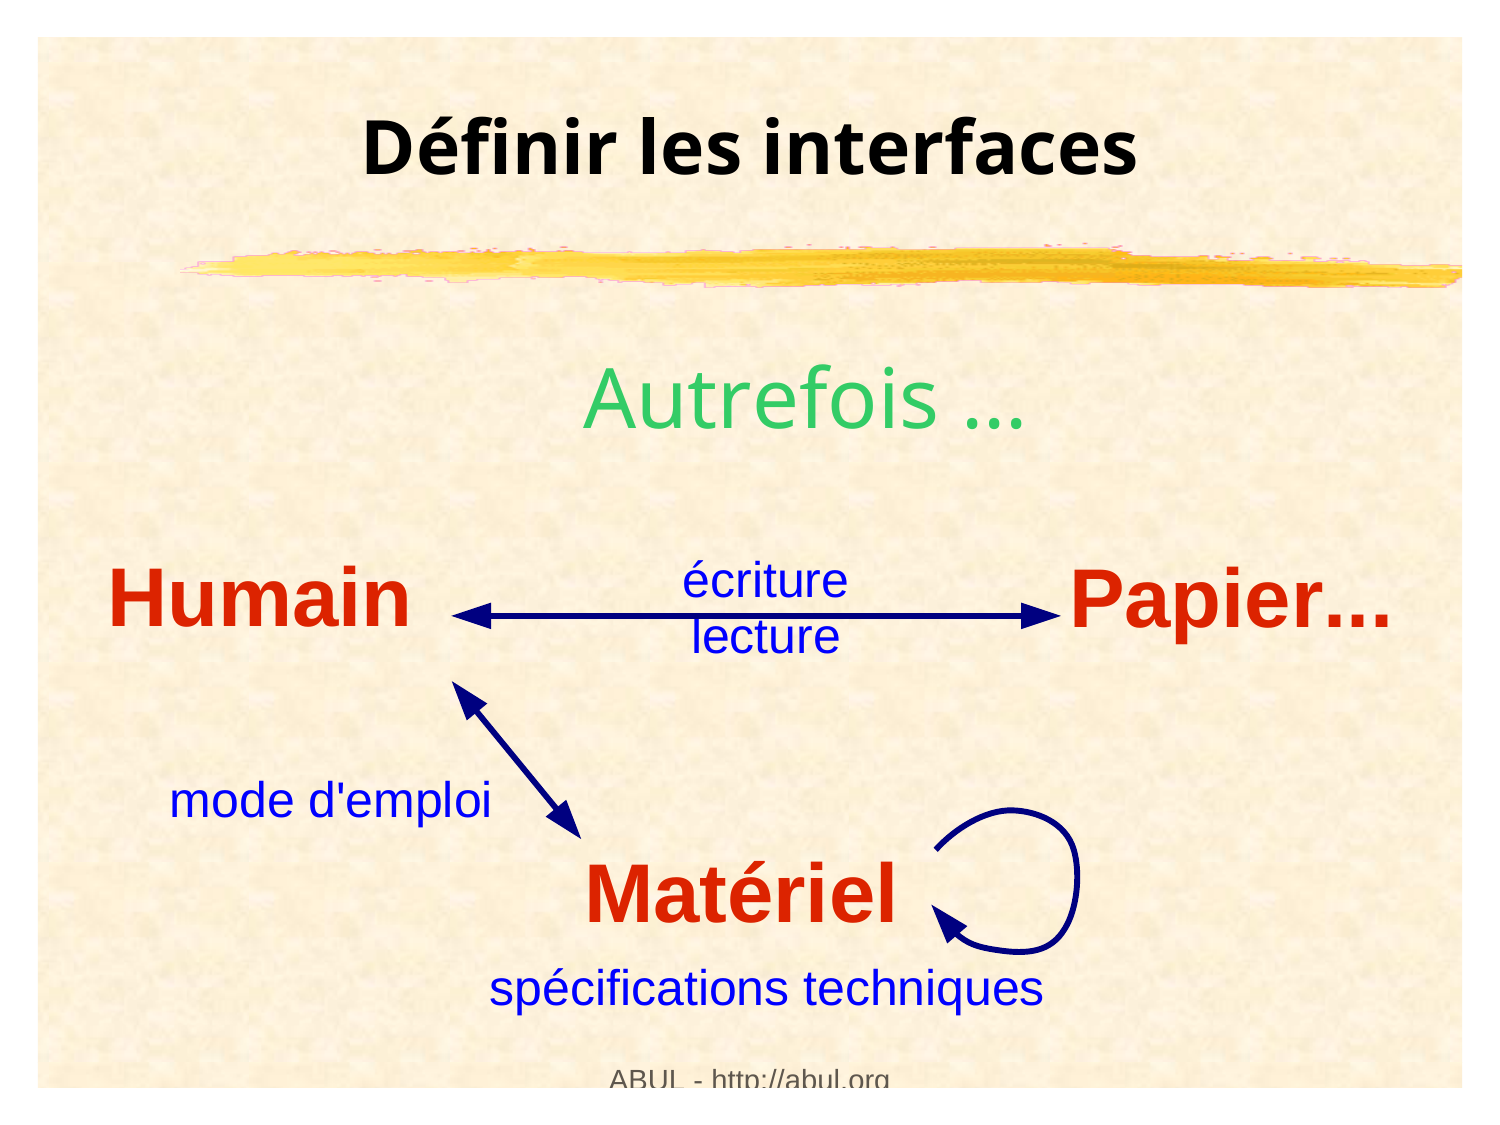

Produit
# Définir les interfaces
Autrefois ...
Humain
écriture
lecture
Papier...
mode d'emploi
Matériel
spécifications techniques